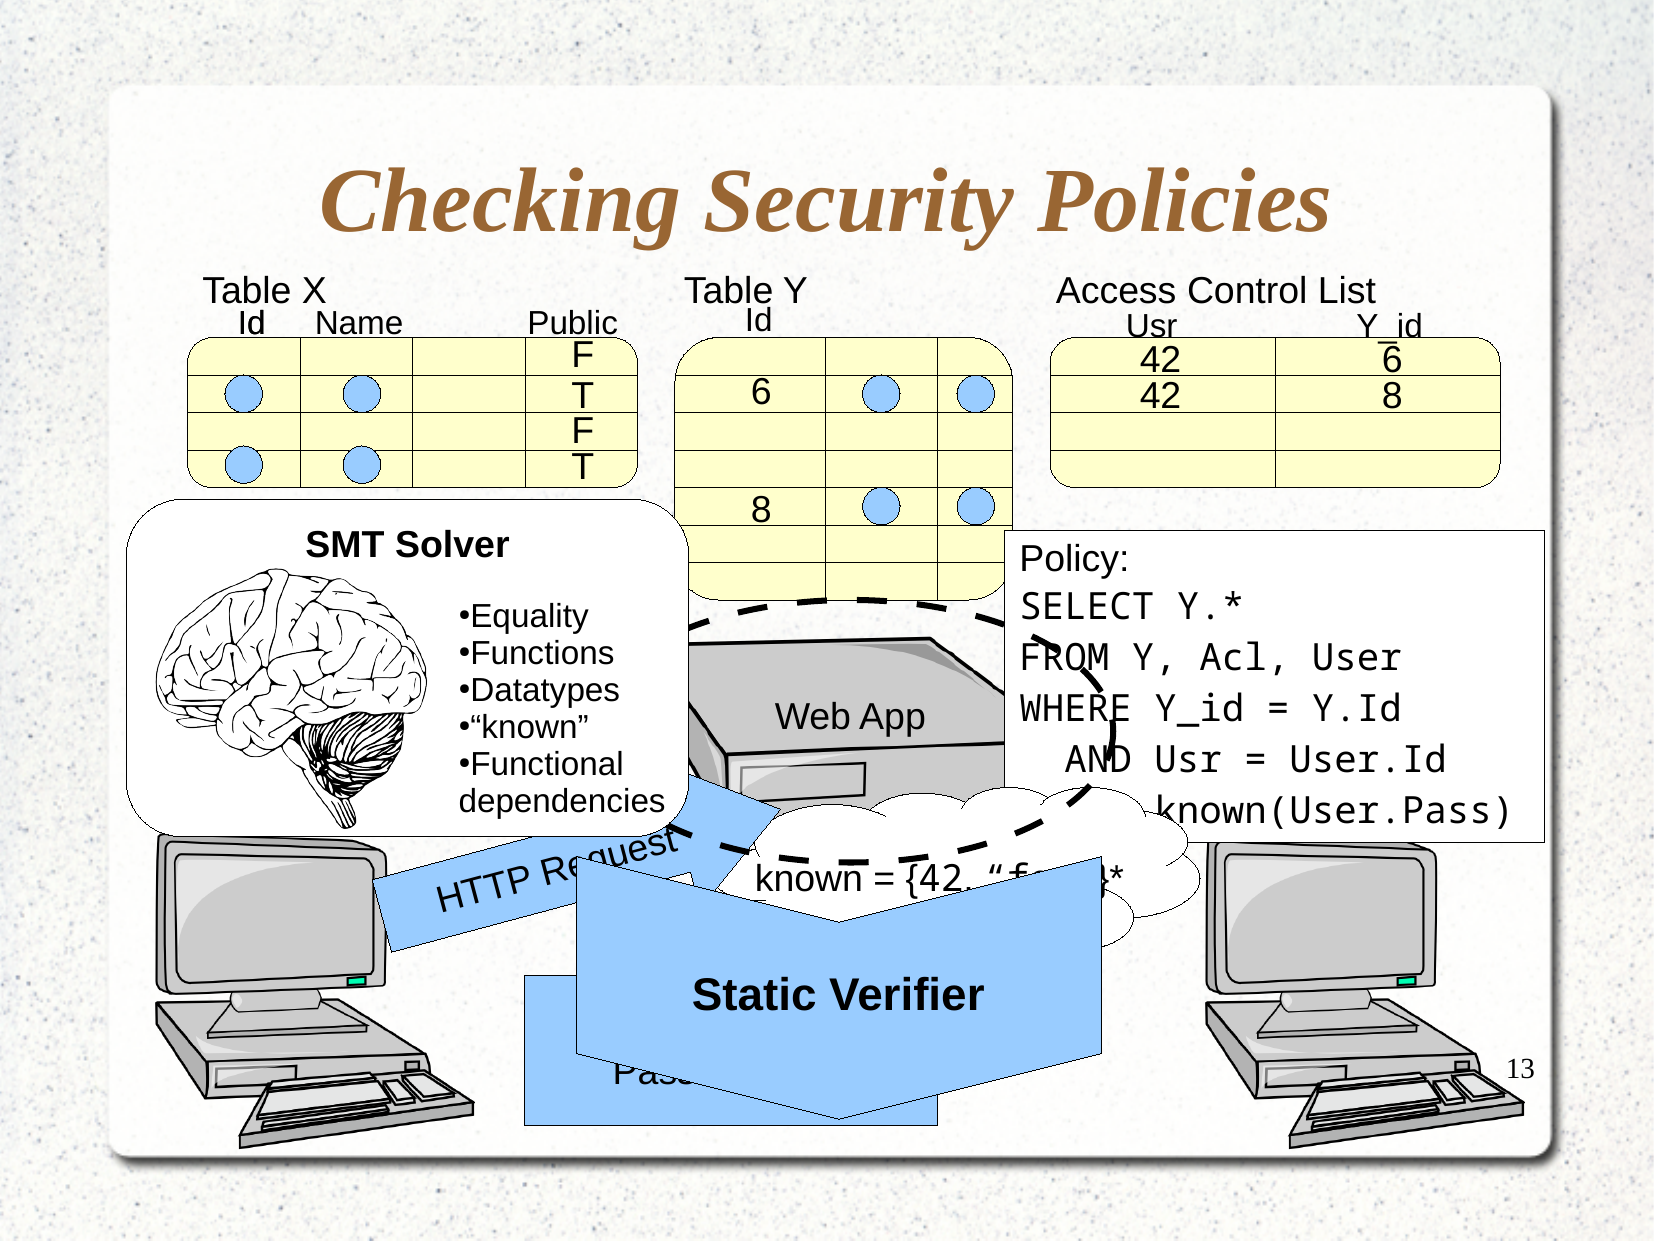

# Checking Security Policies
Table X
Table Y
Access Control List
Id
Usr
Y_id
Id
Id
Name
Public
F
T
F
T
42
6
6
42
8
8
SMT Solver
Equality
Functions
Datatypes
“known”
Functional dependencies
Web App
Policy:
SELECT Id, Name
FROM X
WHERE Public
Policy:
SELECT Y.*
FROM Y, Acl, User
WHERE Y_id = Y.Id
 AND Usr = User.Id
 AND known(User.Pass)
Static Verifier
HTTP Request
known = {42, “foo”}*
User: 42
Password: foo
13